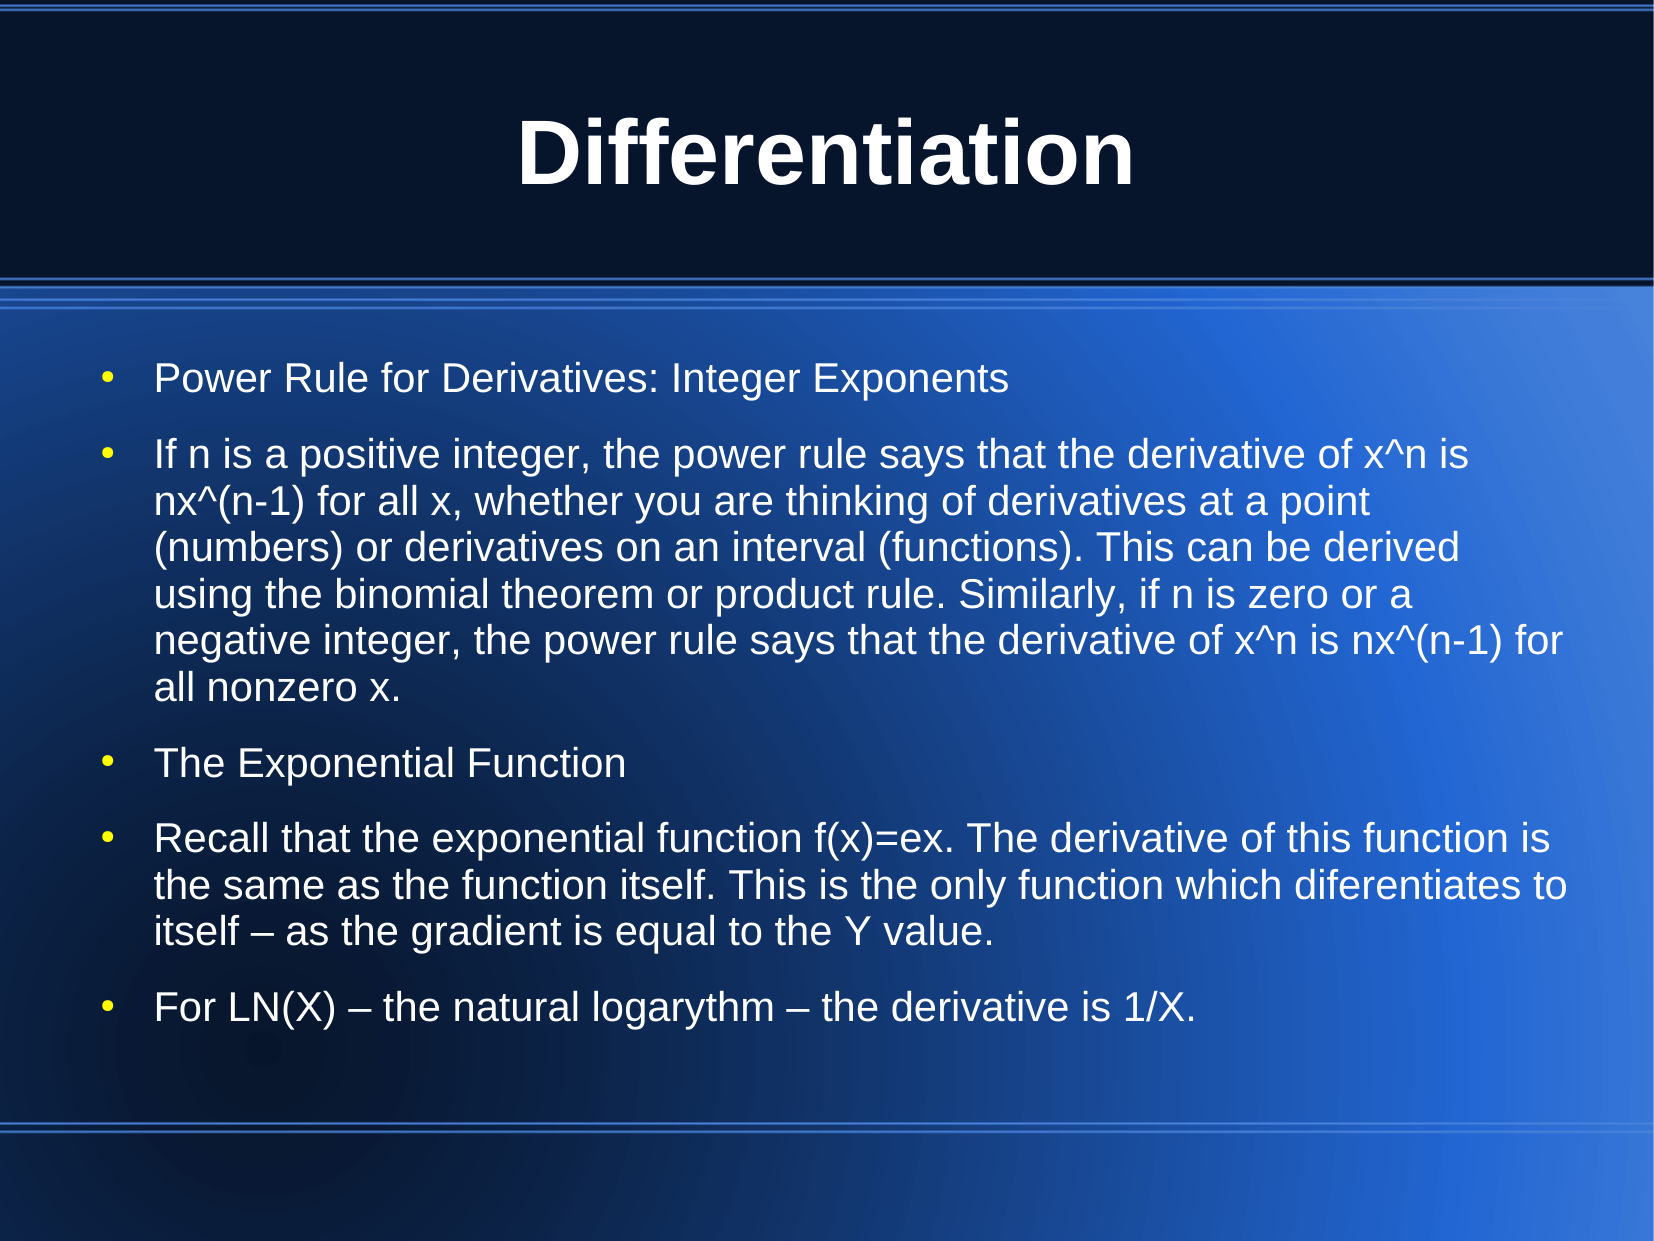

# Differentiation
Power Rule for Derivatives: Integer Exponents
If n is a positive integer, the power rule says that the derivative of x^n is nx^(n-1) for all x, whether you are thinking of derivatives at a point (numbers) or derivatives on an interval (functions). This can be derived using the binomial theorem or product rule. Similarly, if n is zero or a negative integer, the power rule says that the derivative of x^n is nx^(n-1) for all nonzero x.
The Exponential Function
Recall that the exponential function f(x)=ex. The derivative of this function is the same as the function itself. This is the only function which diferentiates to itself – as the gradient is equal to the Y value.
For LN(X) – the natural logarythm – the derivative is 1/X.